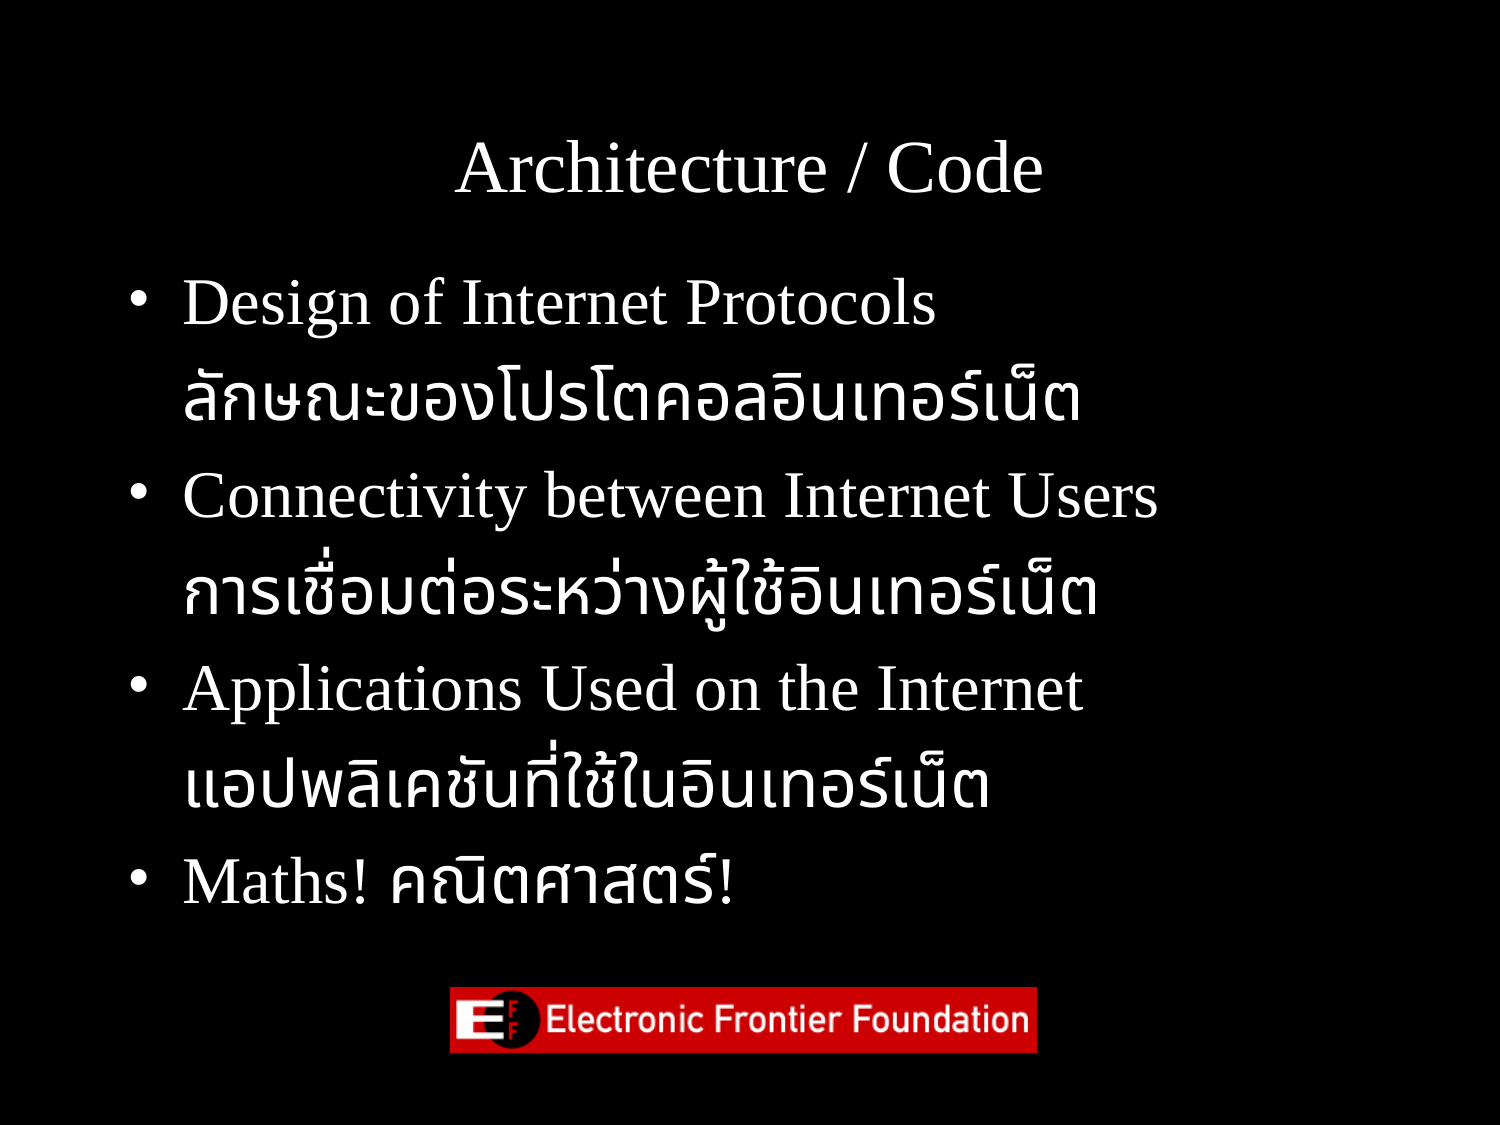

# Architecture / Code
Design of Internet Protocols
ลักษณะของโปรโตคอลอินเทอร์เน็ต
Connectivity between Internet Users
การเชื่อมต่อระหว่างผู้ใช้อินเทอร์เน็ต
Applications Used on the Internet
แอปพลิเคชันที่ใช้ในอินเทอร์เน็ต
Maths! คณิตศาสตร์!